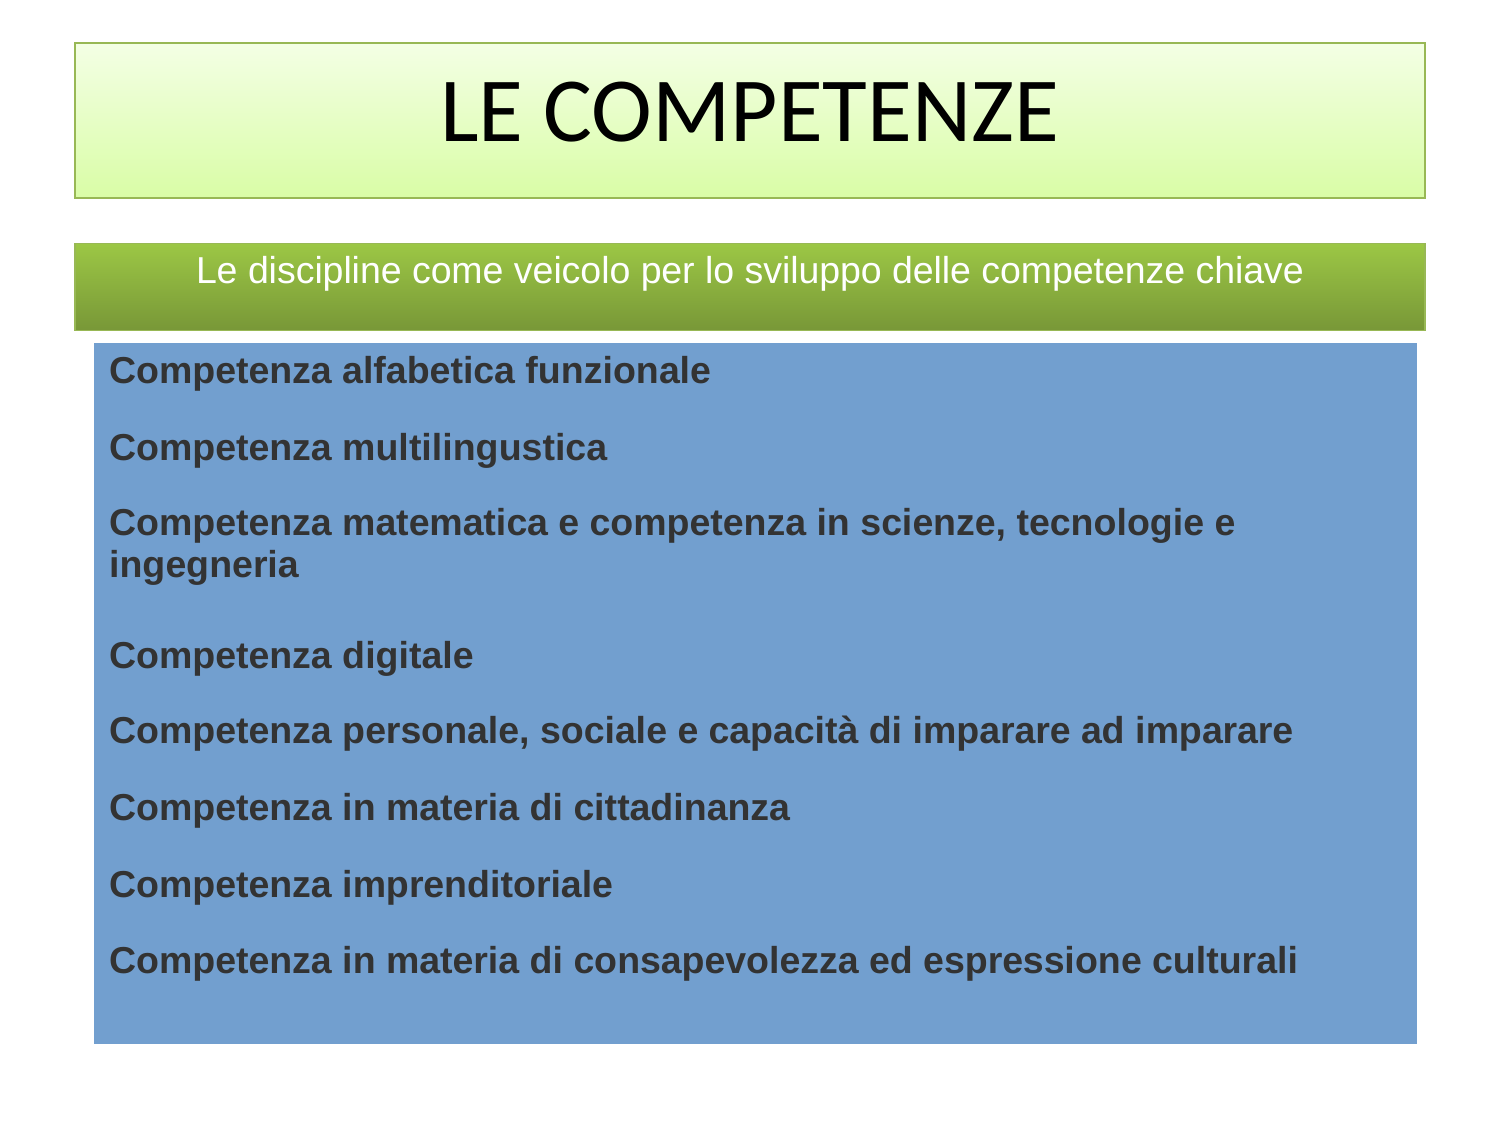

# LE COMPETENZE
Le discipline come veicolo per lo sviluppo delle competenze chiave
| Competenza alfabetica funzionale |
| --- |
| Competenza multilingustica |
| Competenza matematica e competenza in scienze, tecnologie e ingegneria |
| Competenza digitale |
| Competenza personale, sociale e capacità di imparare ad imparare |
| Competenza in materia di cittadinanza |
| Competenza imprenditoriale |
| Competenza in materia di consapevolezza ed espressione culturali |